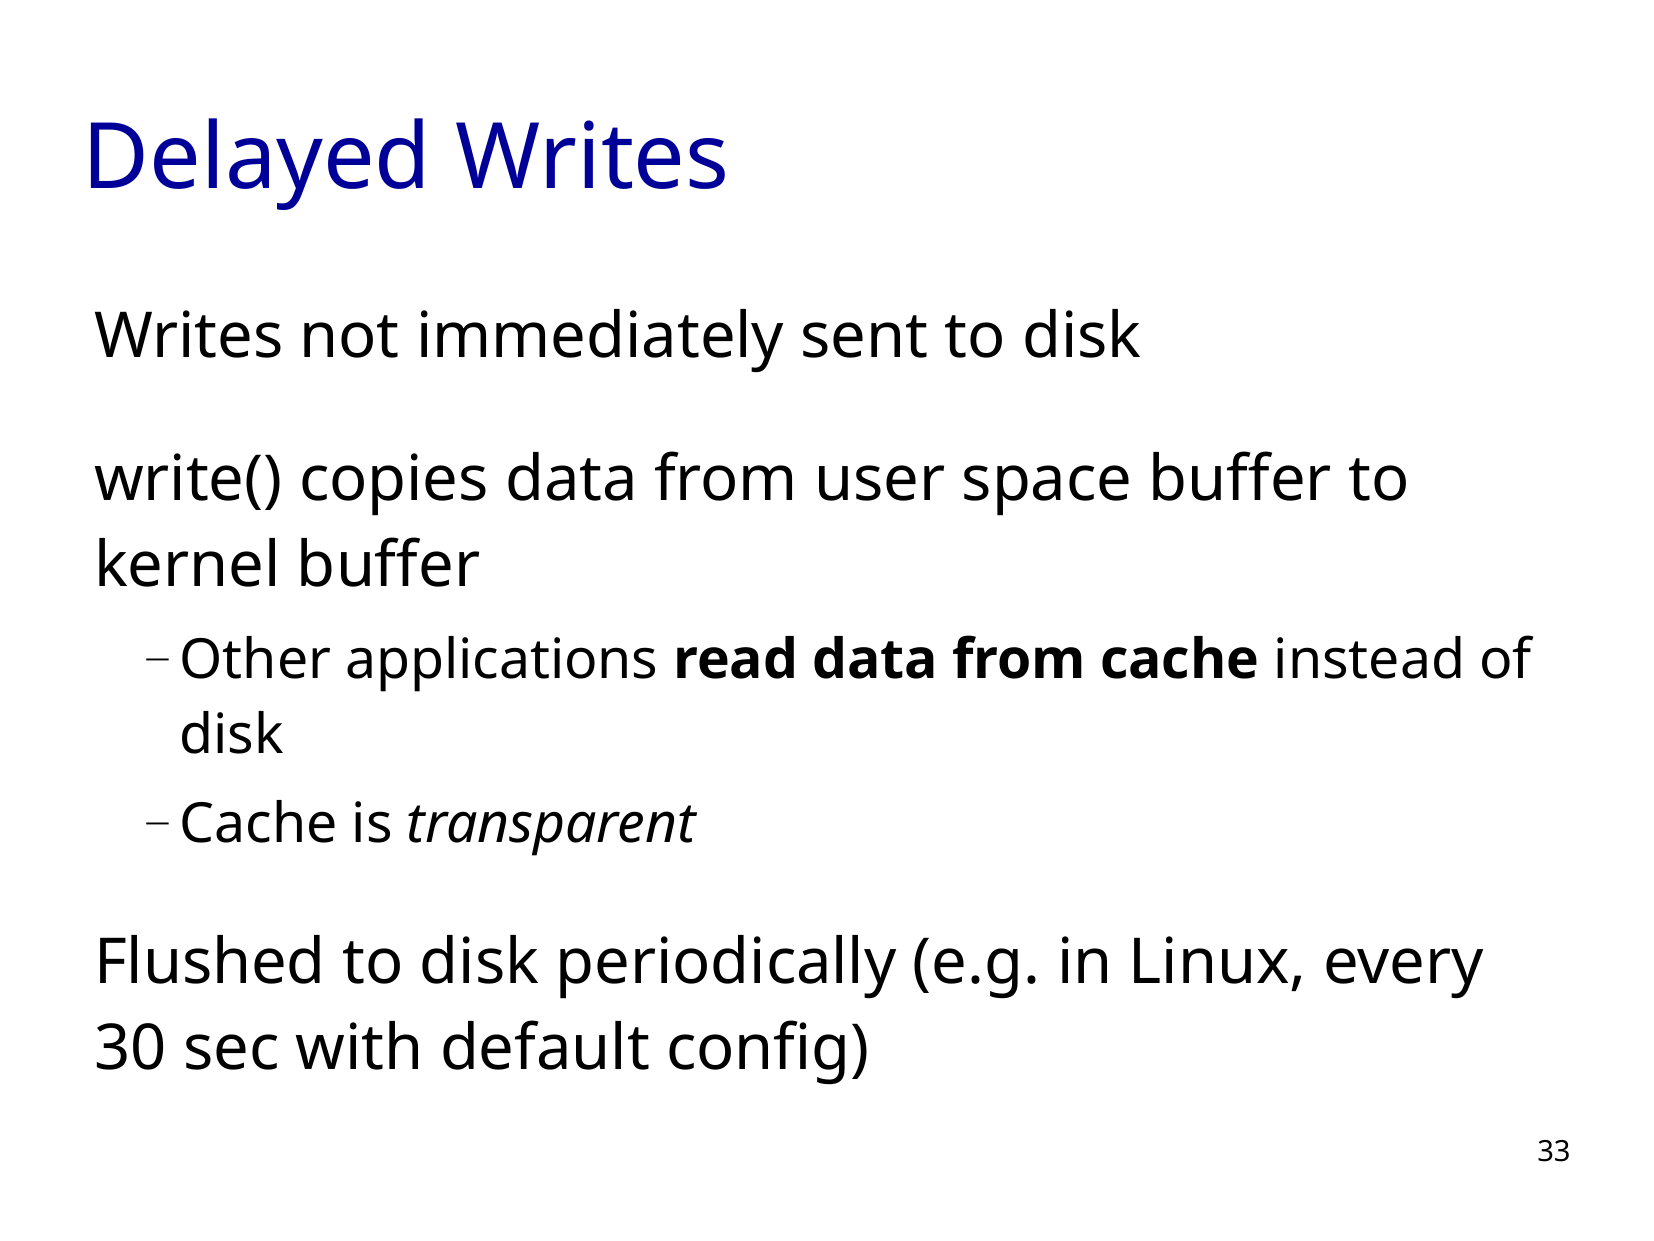

# Delayed Writes
Writes not immediately sent to disk
write() copies data from user space buffer to kernel buffer
Other applications read data from cache instead of disk
Cache is transparent
Flushed to disk periodically (e.g. in Linux, every 30 sec with default config)
33